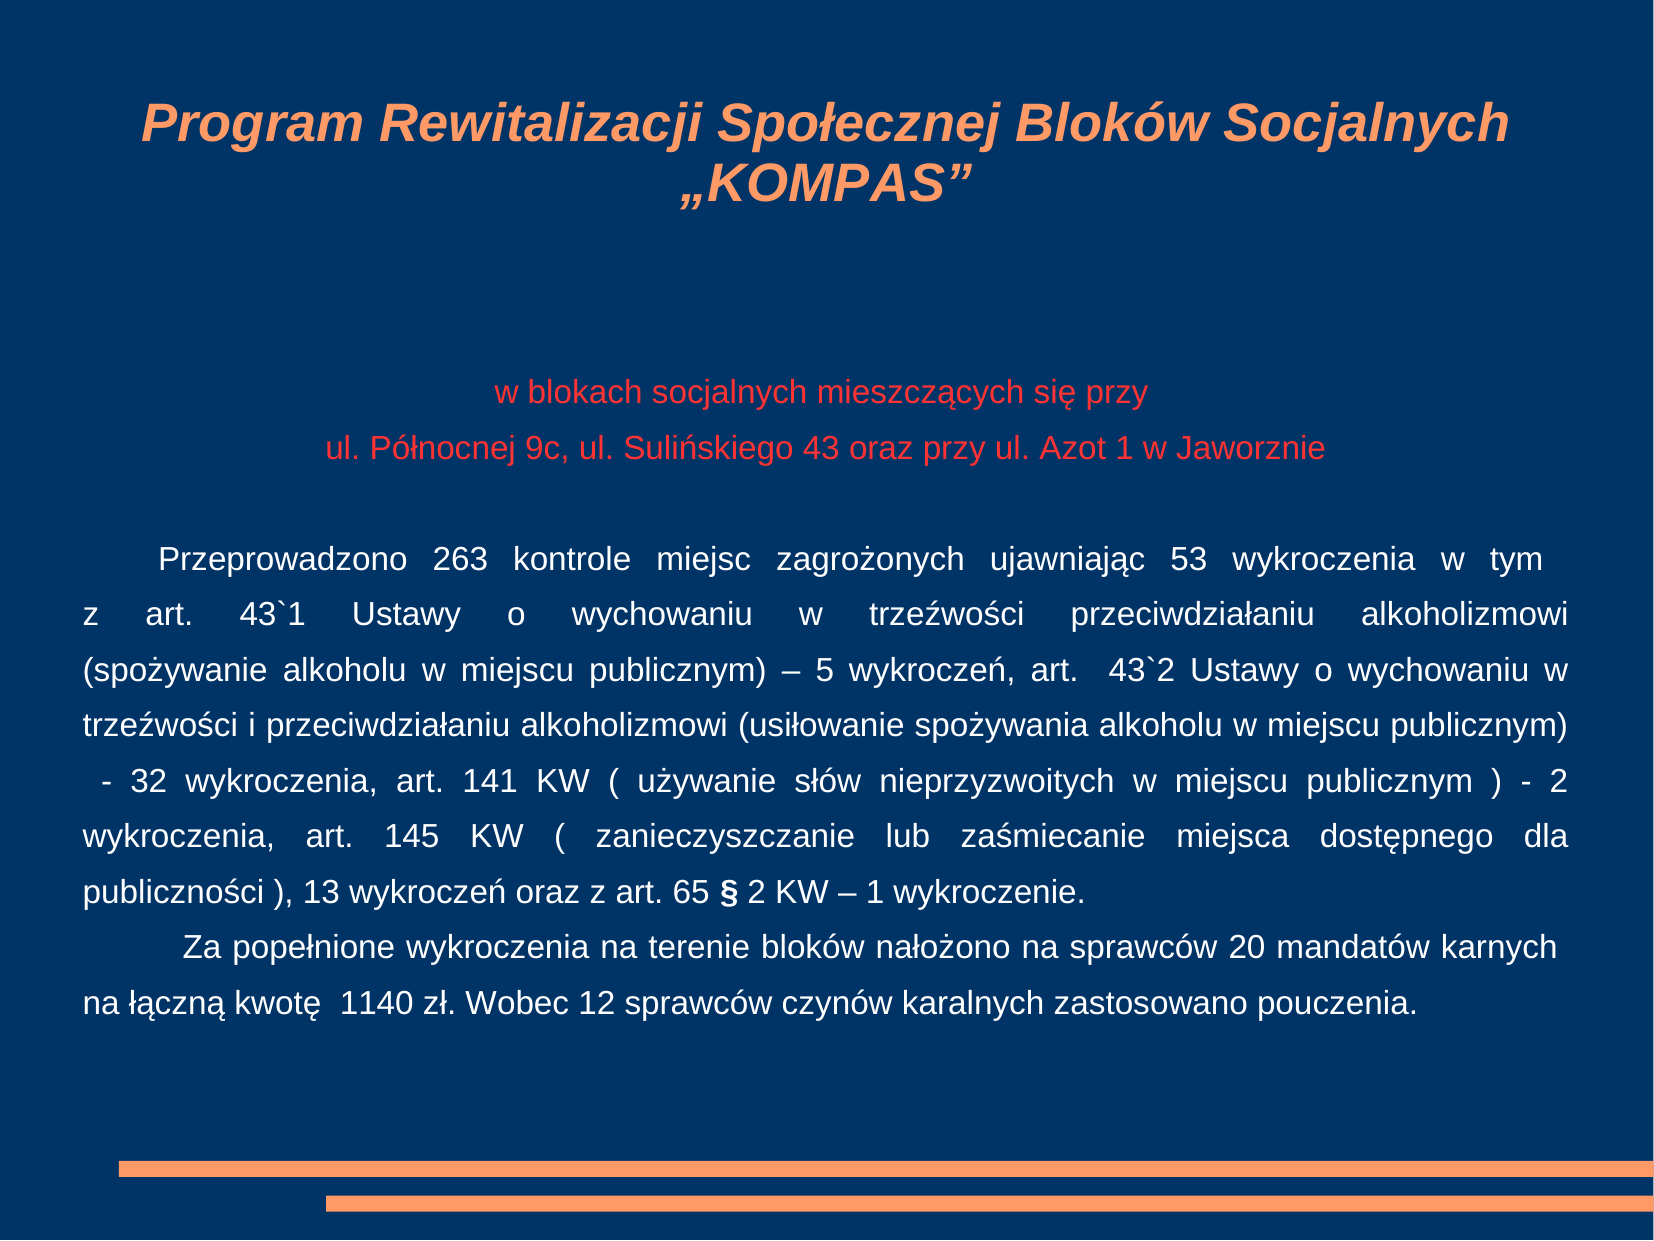

# Program Rewitalizacji Społecznej Bloków Socjalnych „KOMPAS”
w blokach socjalnych mieszczących się przy
ul. Północnej 9c, ul. Sulińskiego 43 oraz przy ul. Azot 1 w Jaworznie
 Przeprowadzono 263 kontrole miejsc zagrożonych ujawniając 53 wykroczenia w tym
z art. 43`1 Ustawy o wychowaniu w trzeźwości przeciwdziałaniu alkoholizmowi
(spożywanie alkoholu w miejscu publicznym) – 5 wykroczeń, art. 43`2 Ustawy o wychowaniu w trzeźwości i przeciwdziałaniu alkoholizmowi (usiłowanie spożywania alkoholu w miejscu publicznym) - 32 wykroczenia, art. 141 KW ( używanie słów nieprzyzwoitych w miejscu publicznym ) - 2 wykroczenia, art. 145 KW ( zanieczyszczanie lub zaśmiecanie miejsca dostępnego dla publiczności ), 13 wykroczeń oraz z art. 65 § 2 KW – 1 wykroczenie.
 Za popełnione wykroczenia na terenie bloków nałożono na sprawców 20 mandatów karnych na łączną kwotę 1140 zł. Wobec 12 sprawców czynów karalnych zastosowano pouczenia.